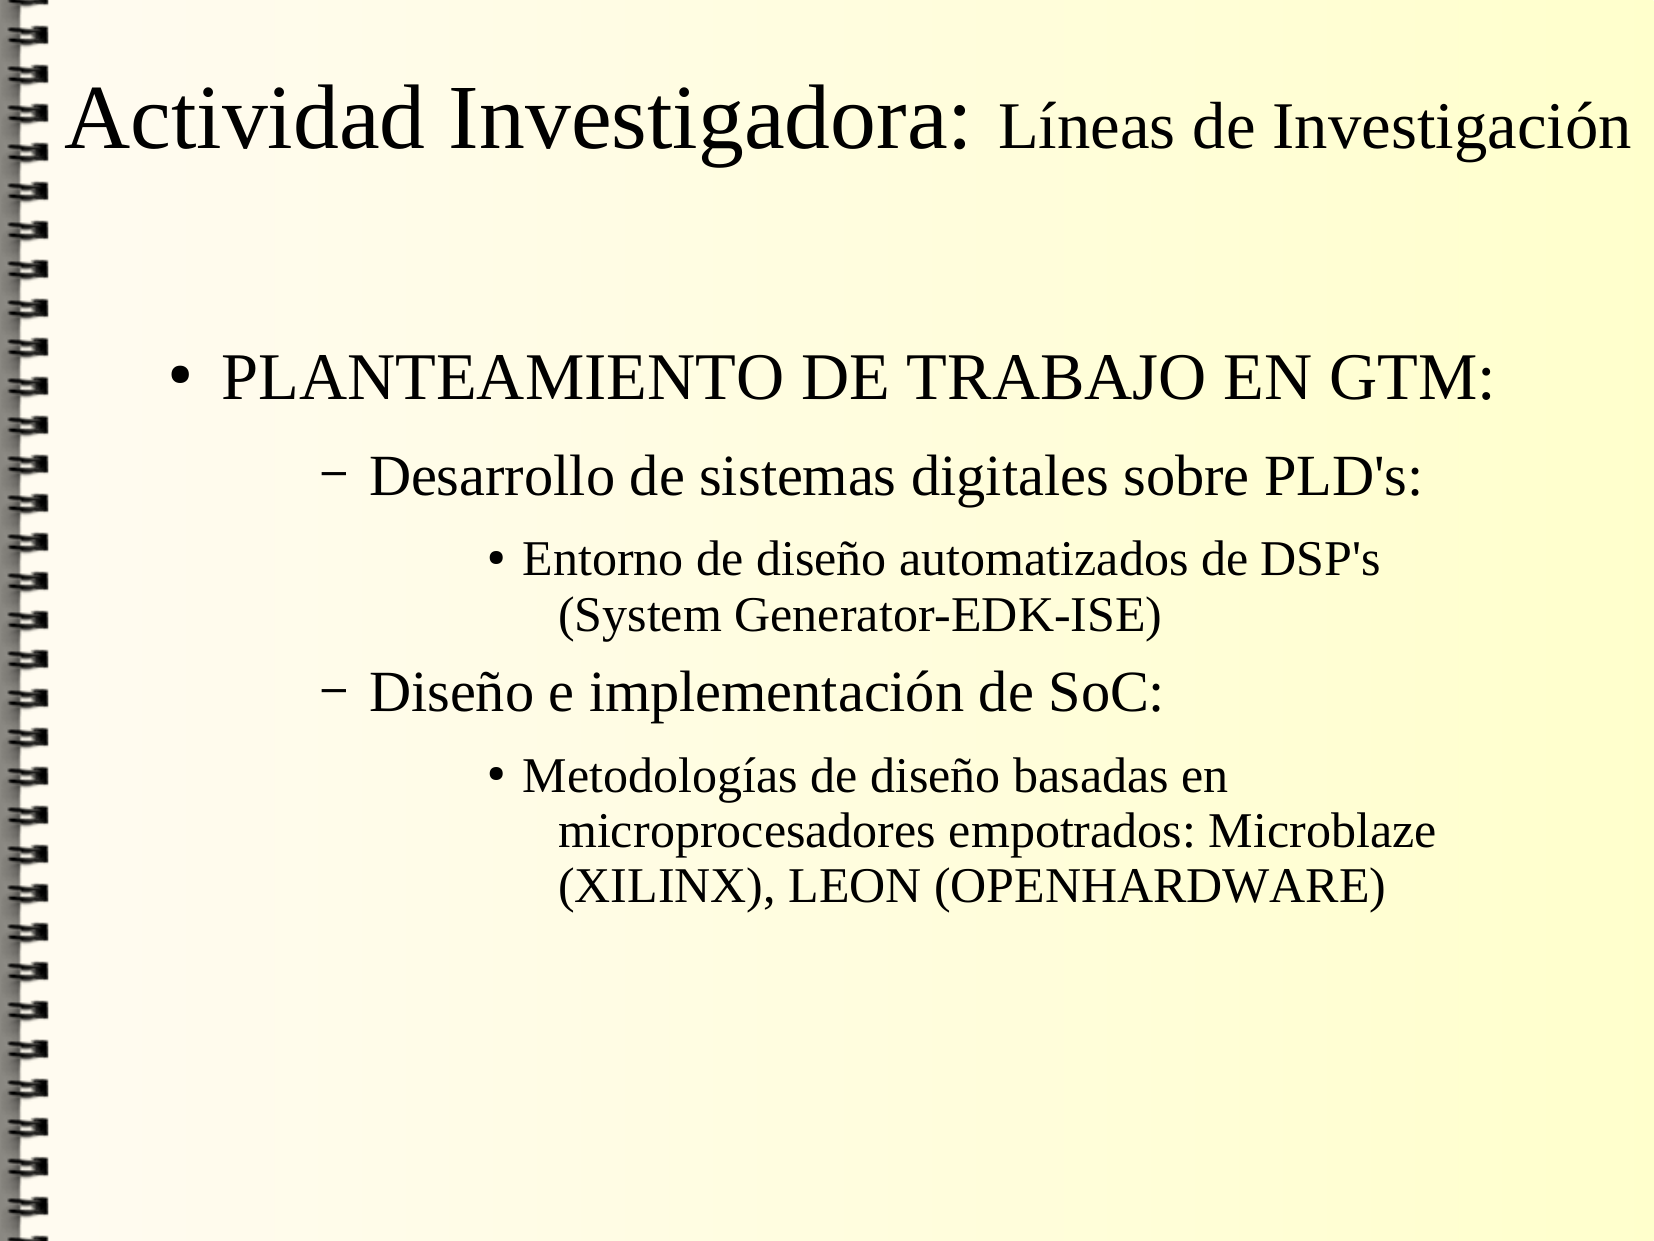

Actividad Investigadora: Líneas de Investigación
# PLANTEAMIENTO DE TRABAJO EN GTM:
Desarrollo de sistemas digitales sobre PLD's:
Entorno de diseño automatizados de DSP's (System Generator-EDK-ISE)
Diseño e implementación de SoC:
Metodologías de diseño basadas en microprocesadores empotrados: Microblaze (XILINX), LEON (OPENHARDWARE)